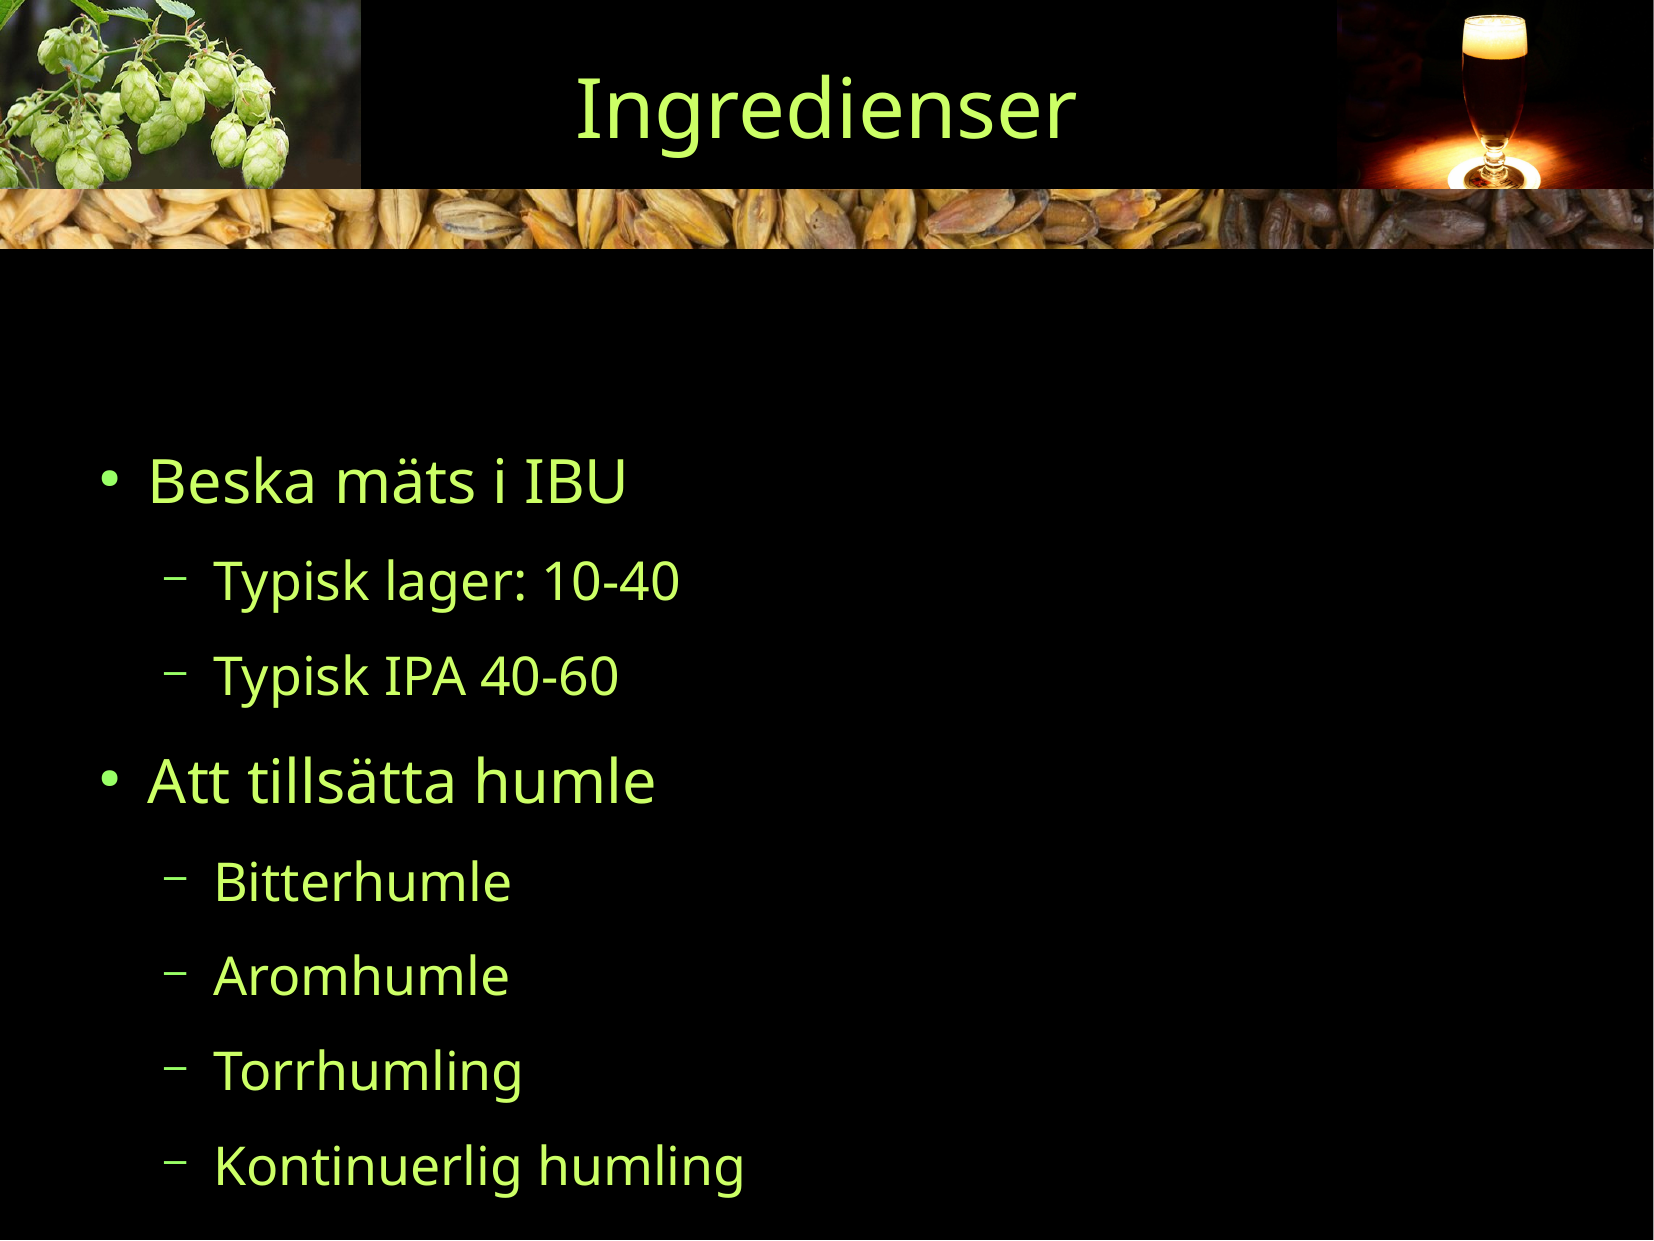

#
Ingredienser
Beska mäts i IBU
Typisk lager: 10-40
Typisk IPA 40-60
Att tillsätta humle
Bitterhumle
Aromhumle
Torrhumling
Kontinuerlig humling